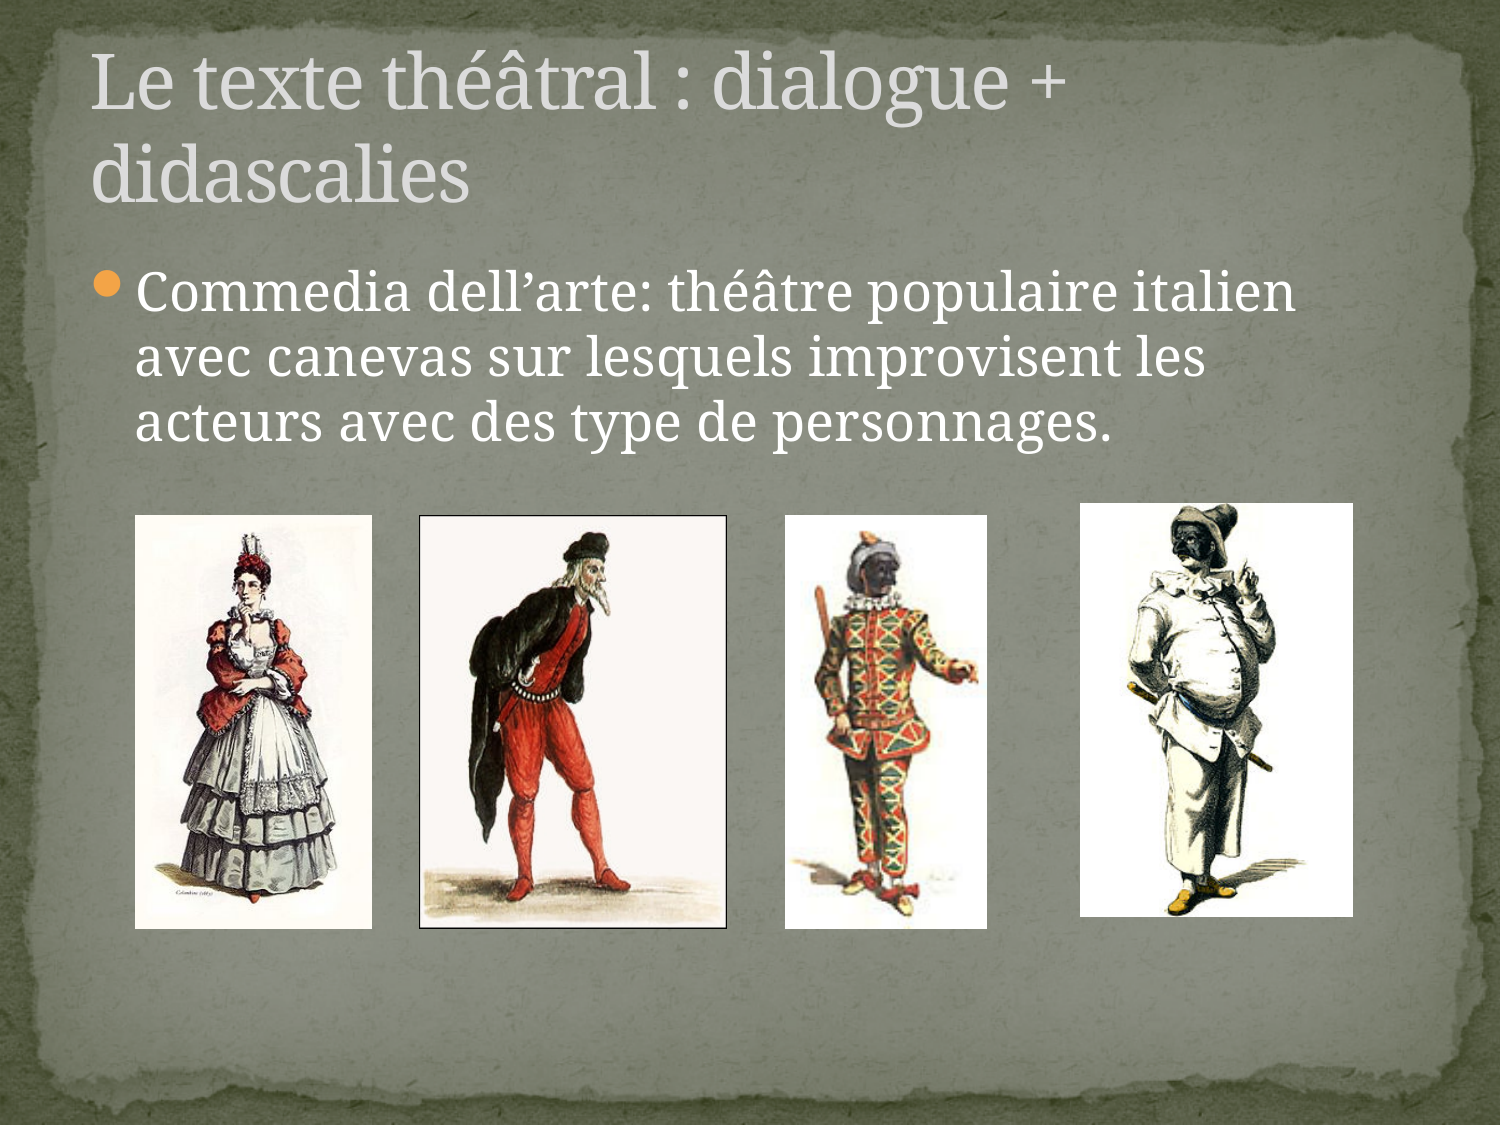

Le texte théâtral : dialogue + didascalies
# Commedia dell’arte: théâtre populaire italien avec canevas sur lesquels improvisent les acteurs avec des type de personnages.